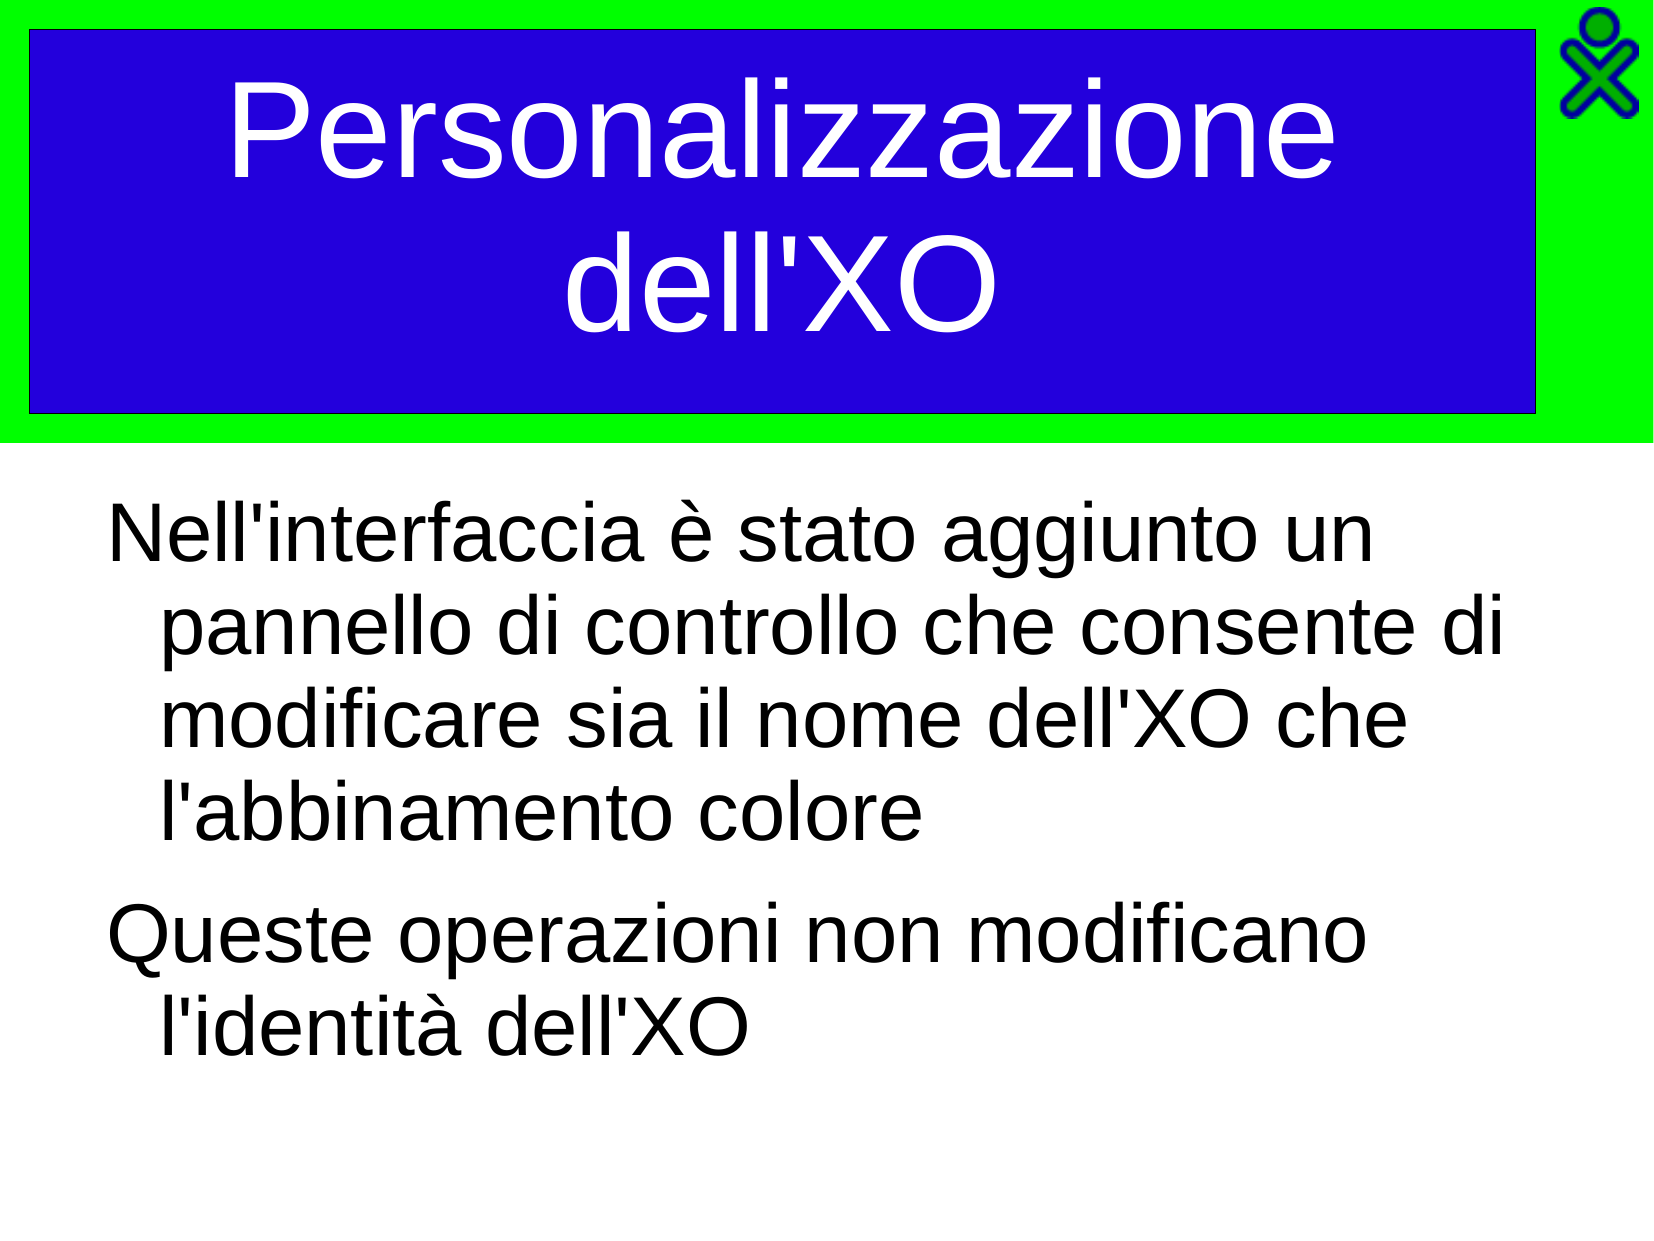

# Personalizzazione dell'XO
Nell'interfaccia è stato aggiunto un pannello di controllo che consente di modificare sia il nome dell'XO che l'abbinamento colore
Queste operazioni non modificano l'identità dell'XO